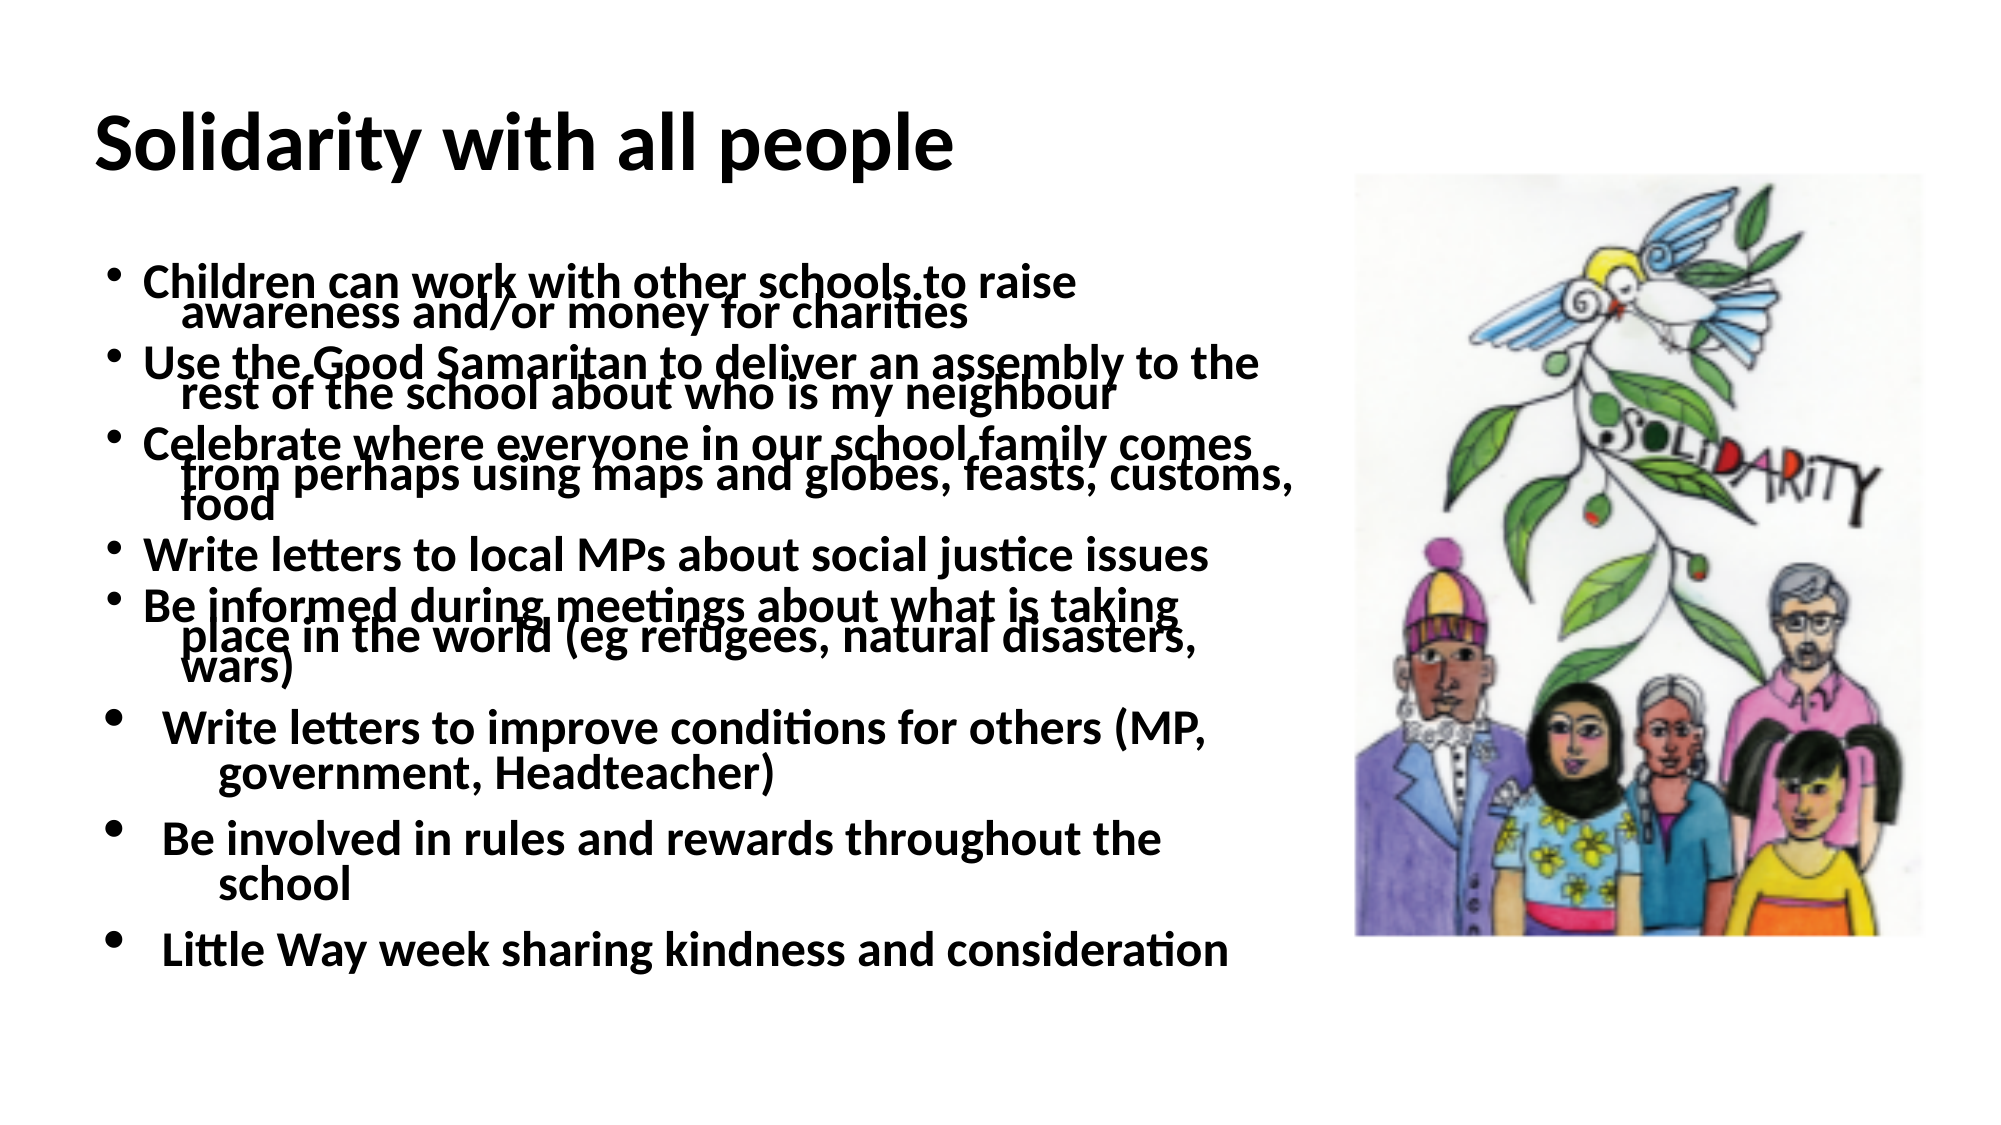

# Solidarity with all people
Children can work with other schools to raise awareness and/or money for charities
Use the Good Samaritan to deliver an assembly to the rest of the school about who is my neighbour
Celebrate where everyone in our school family comes from perhaps using maps and globes, feasts, customs, food
Write letters to local MPs about social justice issues
Be informed during meetings about what is taking place in the world (eg refugees, natural disasters, wars)
Write letters to improve conditions for others (MP, government, Headteacher)
Be involved in rules and rewards throughout the school
Little Way week sharing kindness and consideration